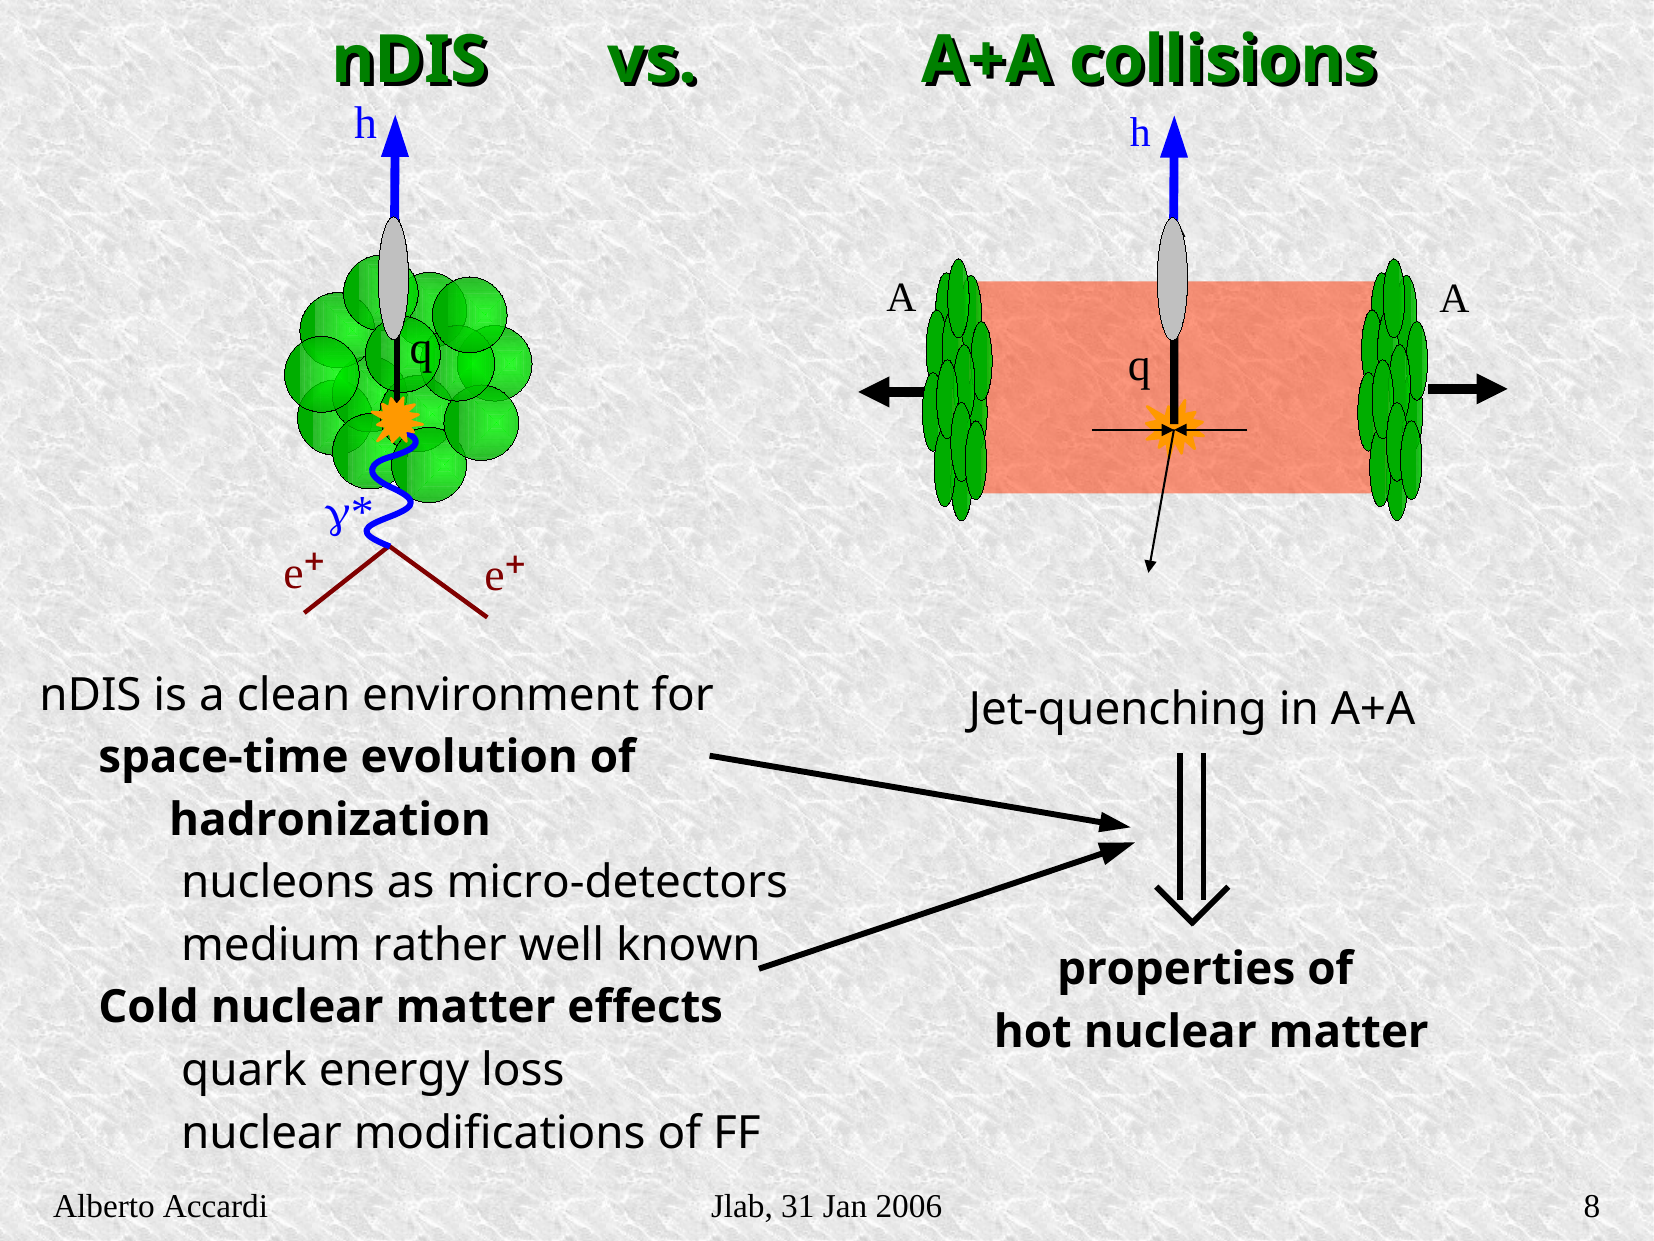

nDIS vs. A+A collisions
h
q
g*
e+
e+
h
A
A
q
e+
g*
h
q
e+
nDIS is a clean environment for
space-time evolution of
hadronization
 nucleons as micro-detectors
 medium rather well known
Cold nuclear matter effects
 quark energy loss
 nuclear modifications of FF
Jet-quenching in A+A
properties of
hot nuclear matter
Alberto Accardi
Hot Quarks 2006
8